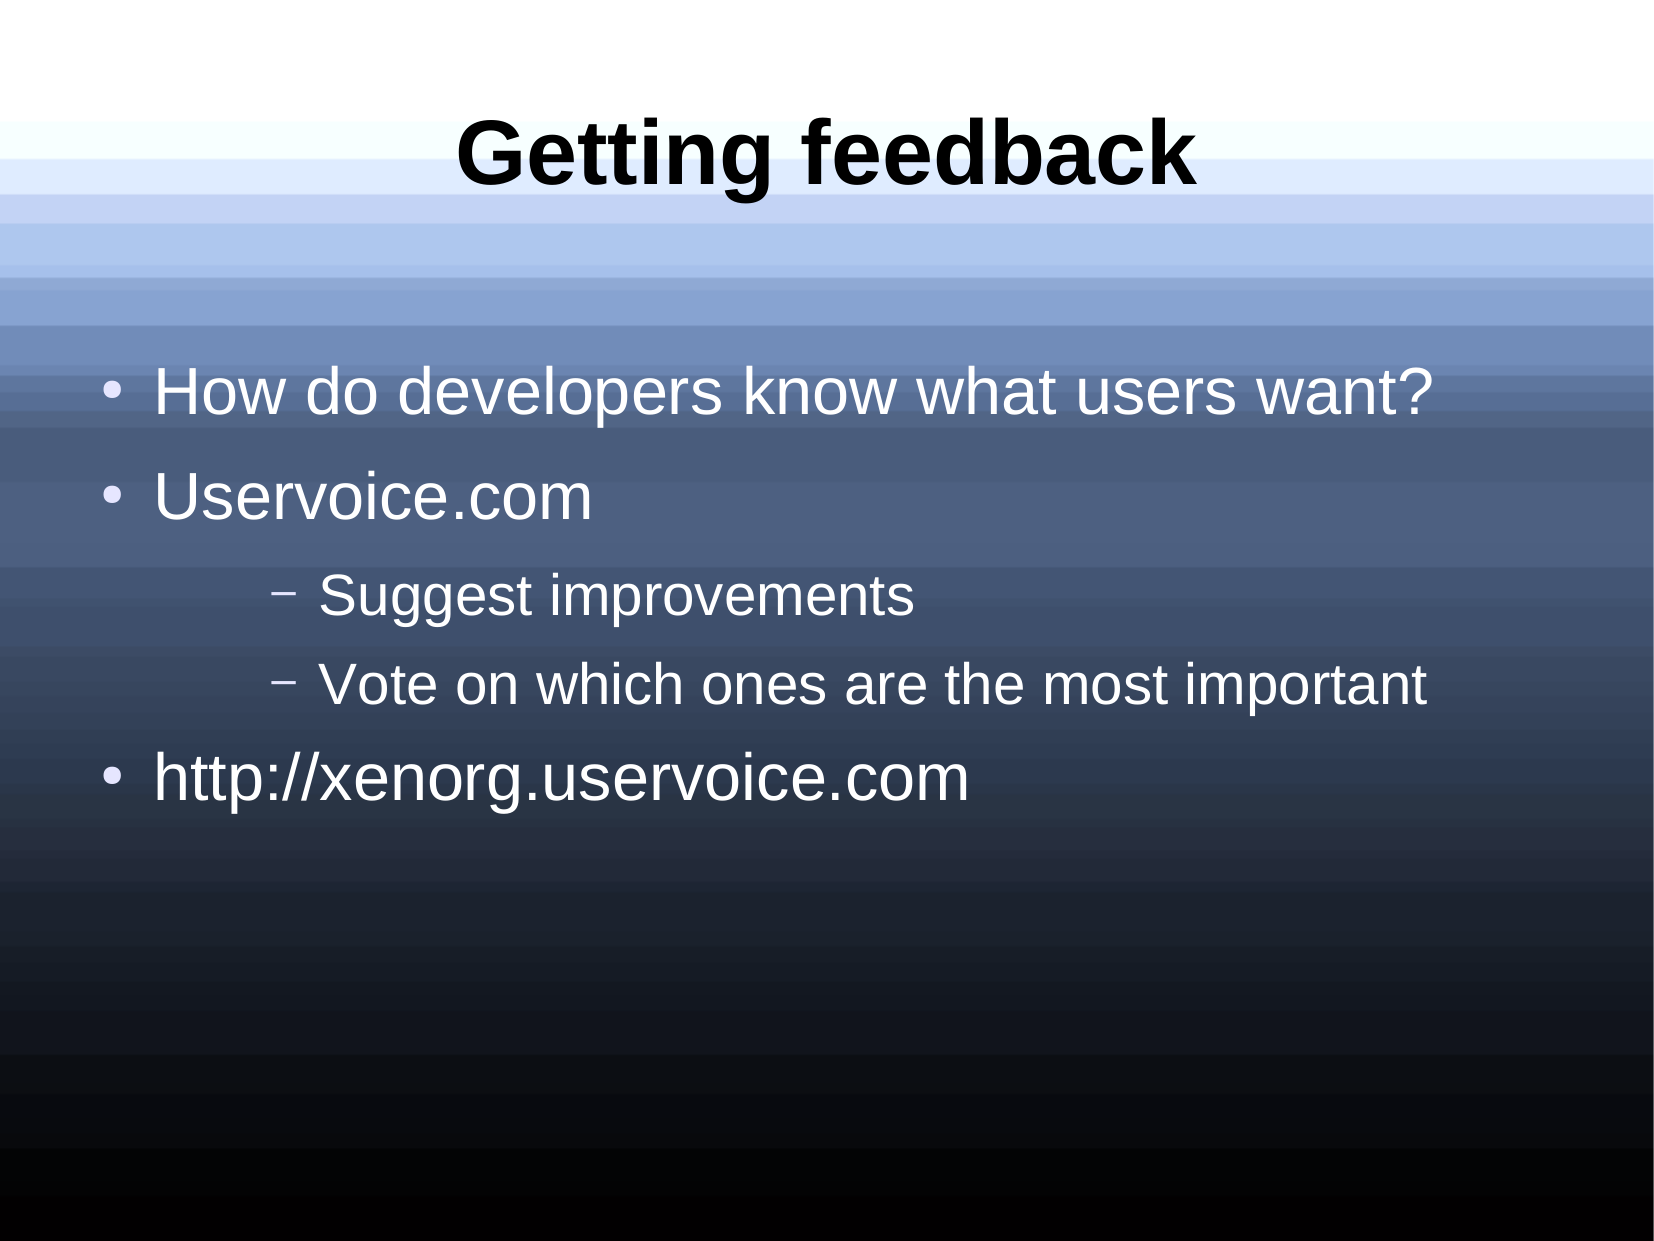

# Getting feedback
How do developers know what users want?
Uservoice.com
Suggest improvements
Vote on which ones are the most important
http://xenorg.uservoice.com